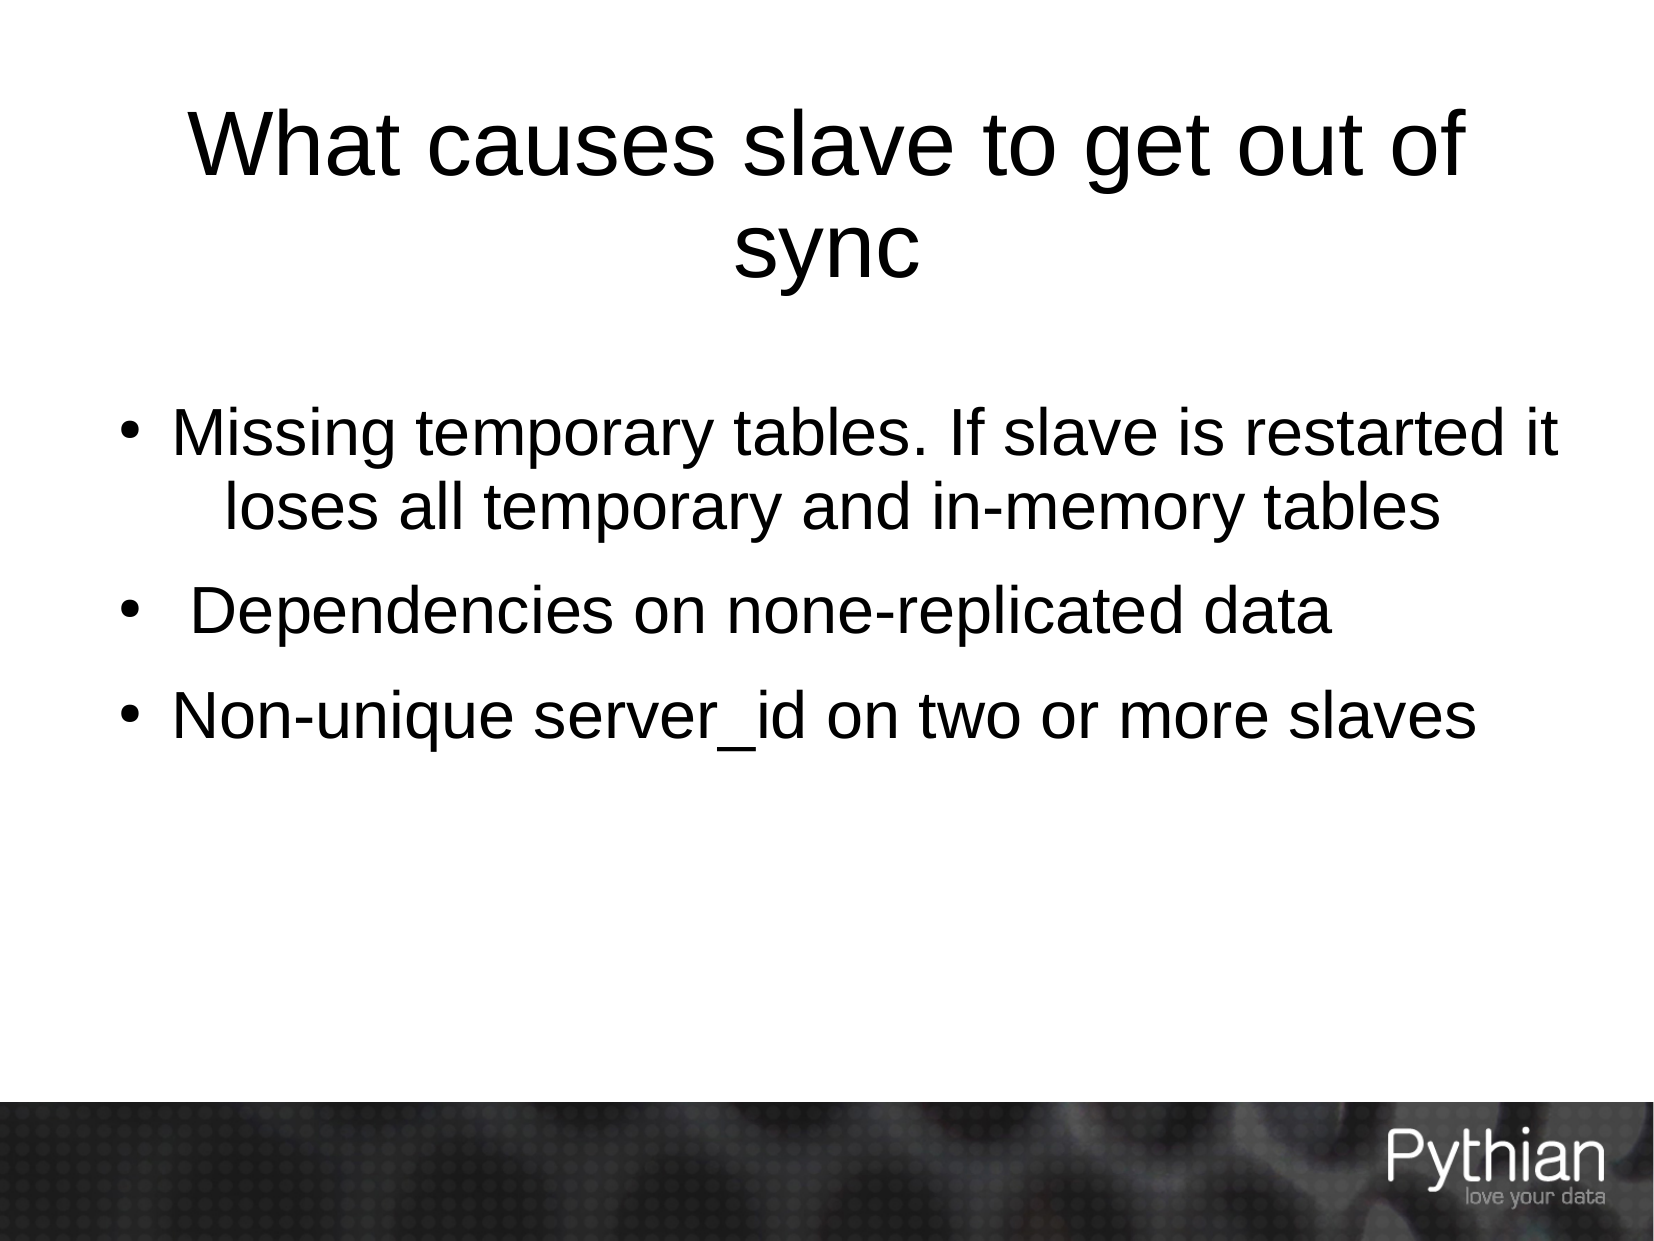

# What causes slave to get out of sync
Missing temporary tables. If slave is restarted it loses all temporary and in-memory tables
 Dependencies on none-replicated data
Non-unique server_id on two or more slaves